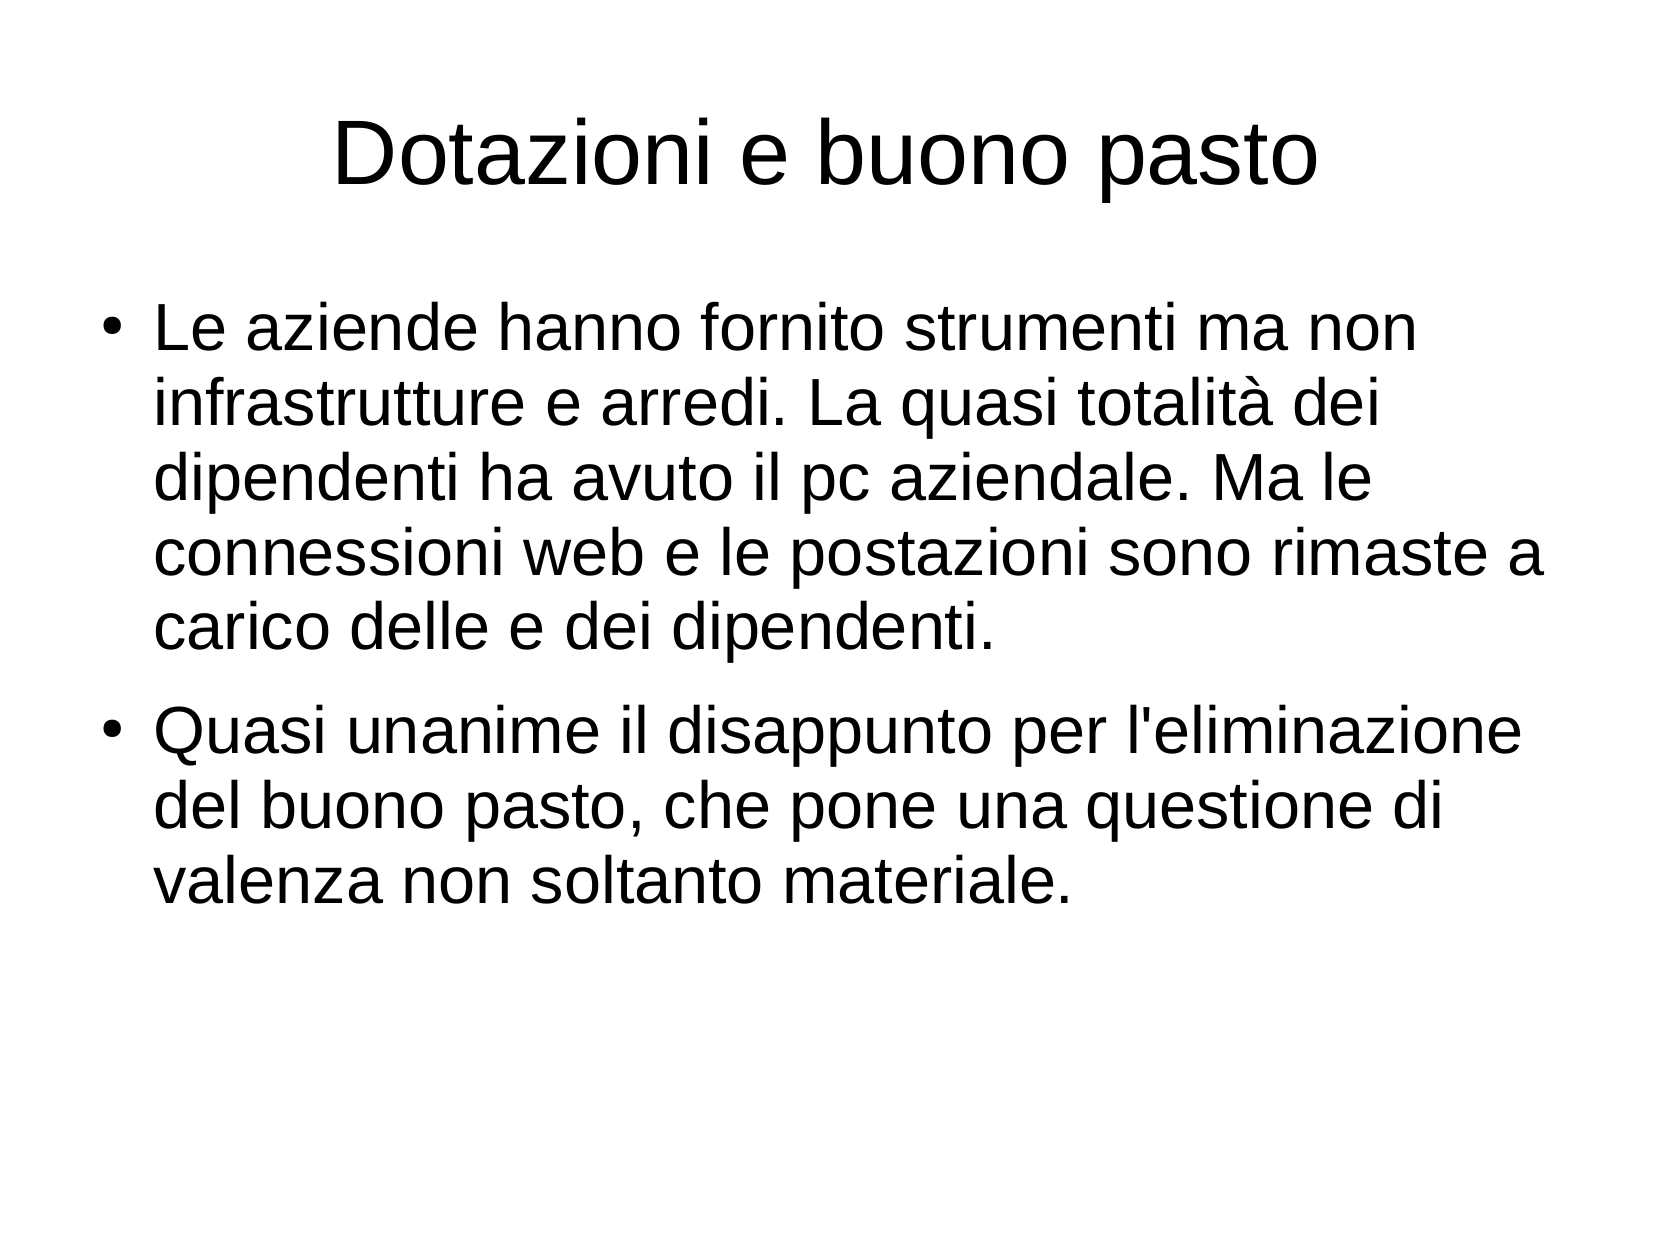

# Dotazioni e buono pasto
Le aziende hanno fornito strumenti ma non infrastrutture e arredi. La quasi totalità dei dipendenti ha avuto il pc aziendale. Ma le connessioni web e le postazioni sono rimaste a carico delle e dei dipendenti.
Quasi unanime il disappunto per l'eliminazione del buono pasto, che pone una questione di valenza non soltanto materiale.